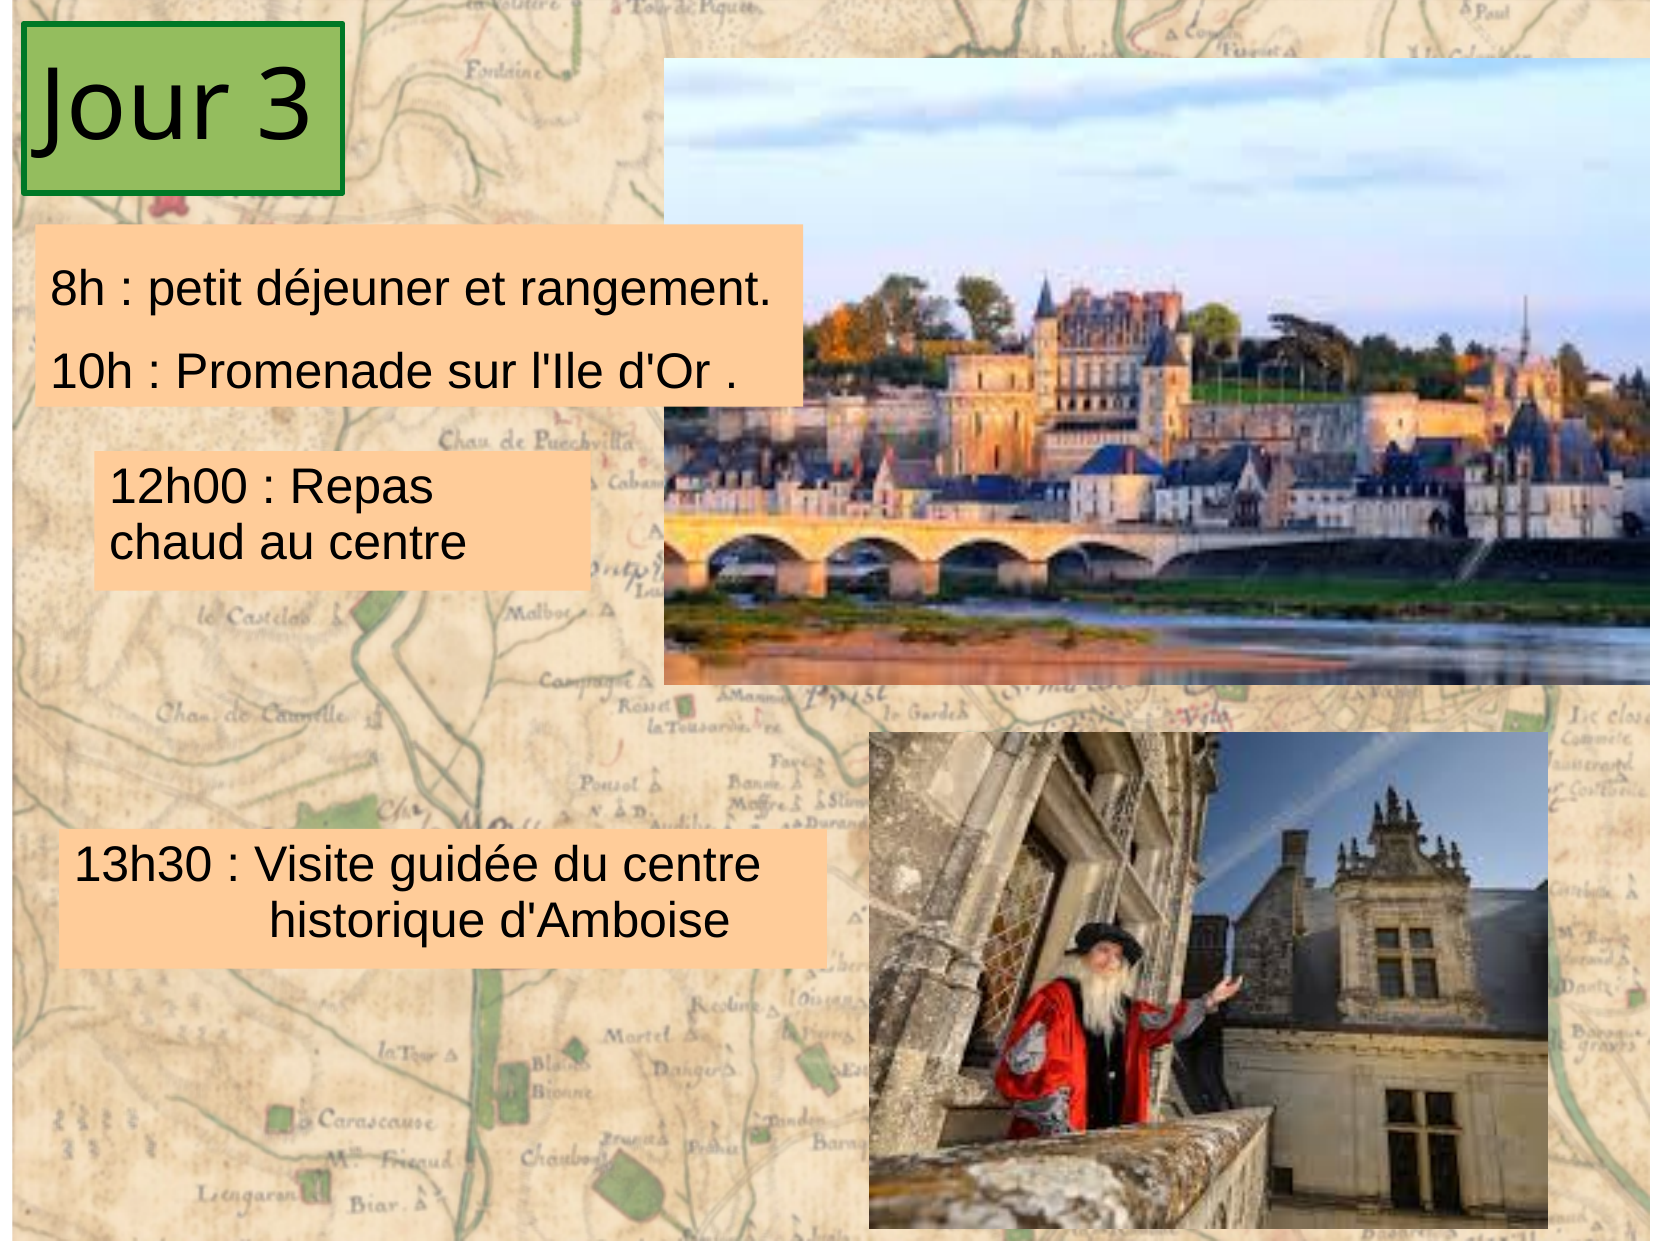

Jour
Jour 3
8h : petit déjeuner et rangement.
10h : Promenade sur l'Ile d'Or .
12h00 : Repas chaud au centre
13h30 : Visite guidée du centre historique d'Amboise